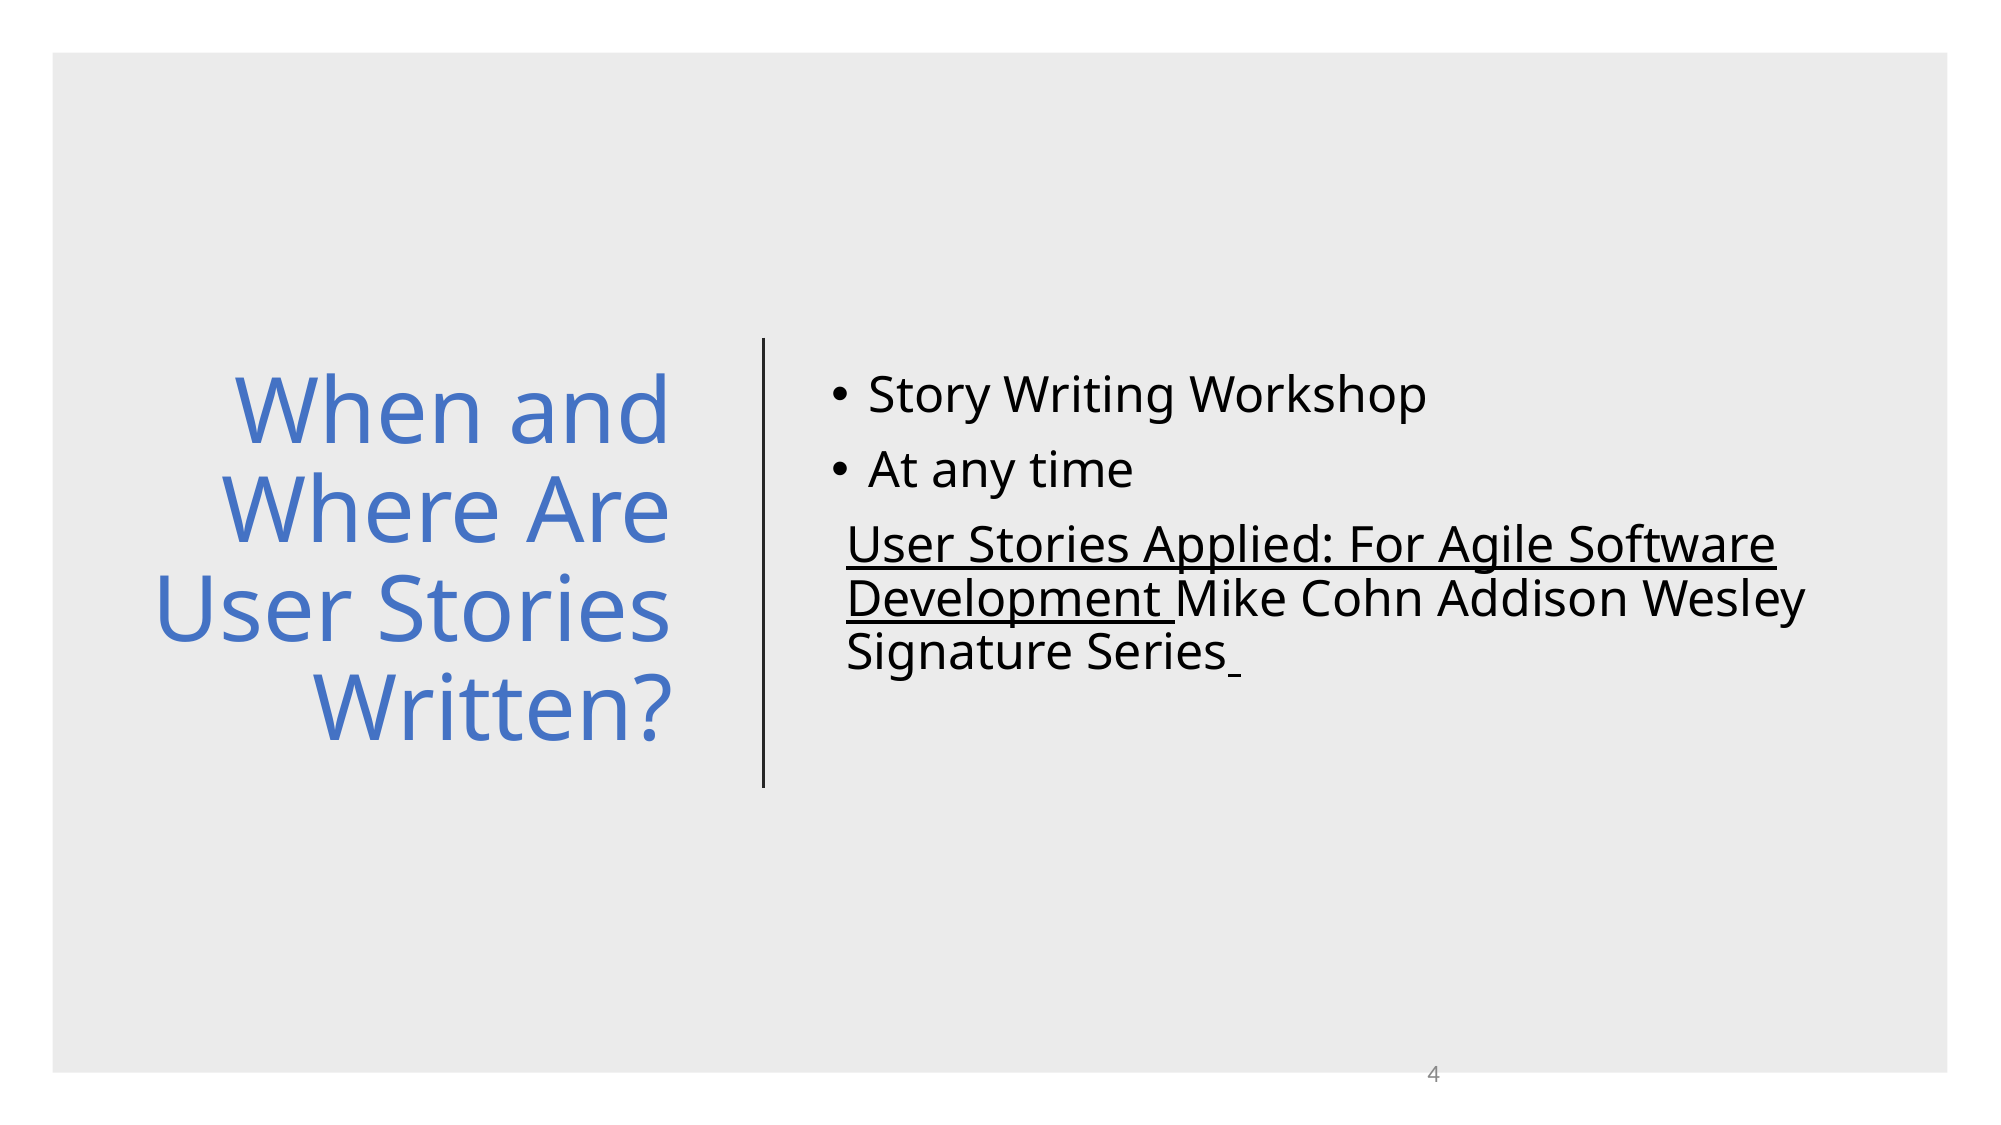

# When and Where Are User Stories Written?
Story Writing Workshop
At any time
User Stories Applied: For Agile Software Development Mike Cohn Addison Wesley Signature Series
4